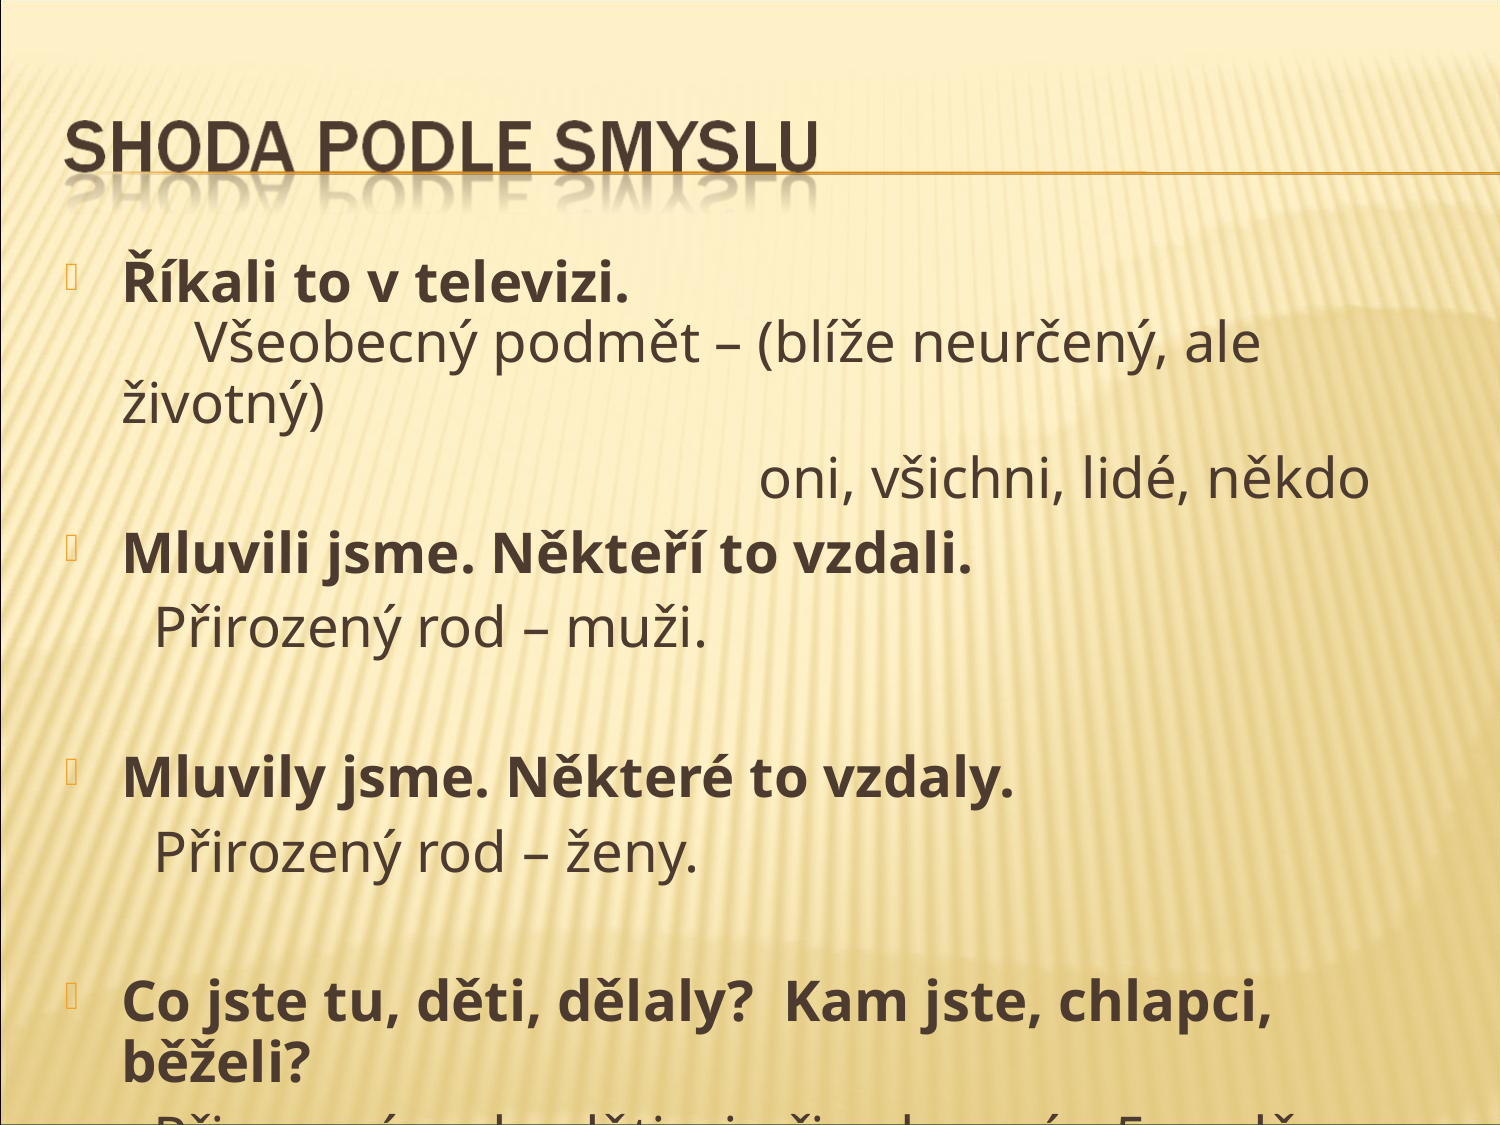

# Říkali to v televizi. Všeobecný podmět – (blíže neurčený, ale životný)
 oni, všichni, lidé, někdo
Mluvili jsme. Někteří to vzdali.
 Přirozený rod – muži.
Mluvily jsme. Některé to vzdaly.
 Přirozený rod – ženy.
Co jste tu, děti, dělaly? Kam jste, chlapci, běželi?
 Přirozený rod – děti – i při oslovení v 5. rodě.